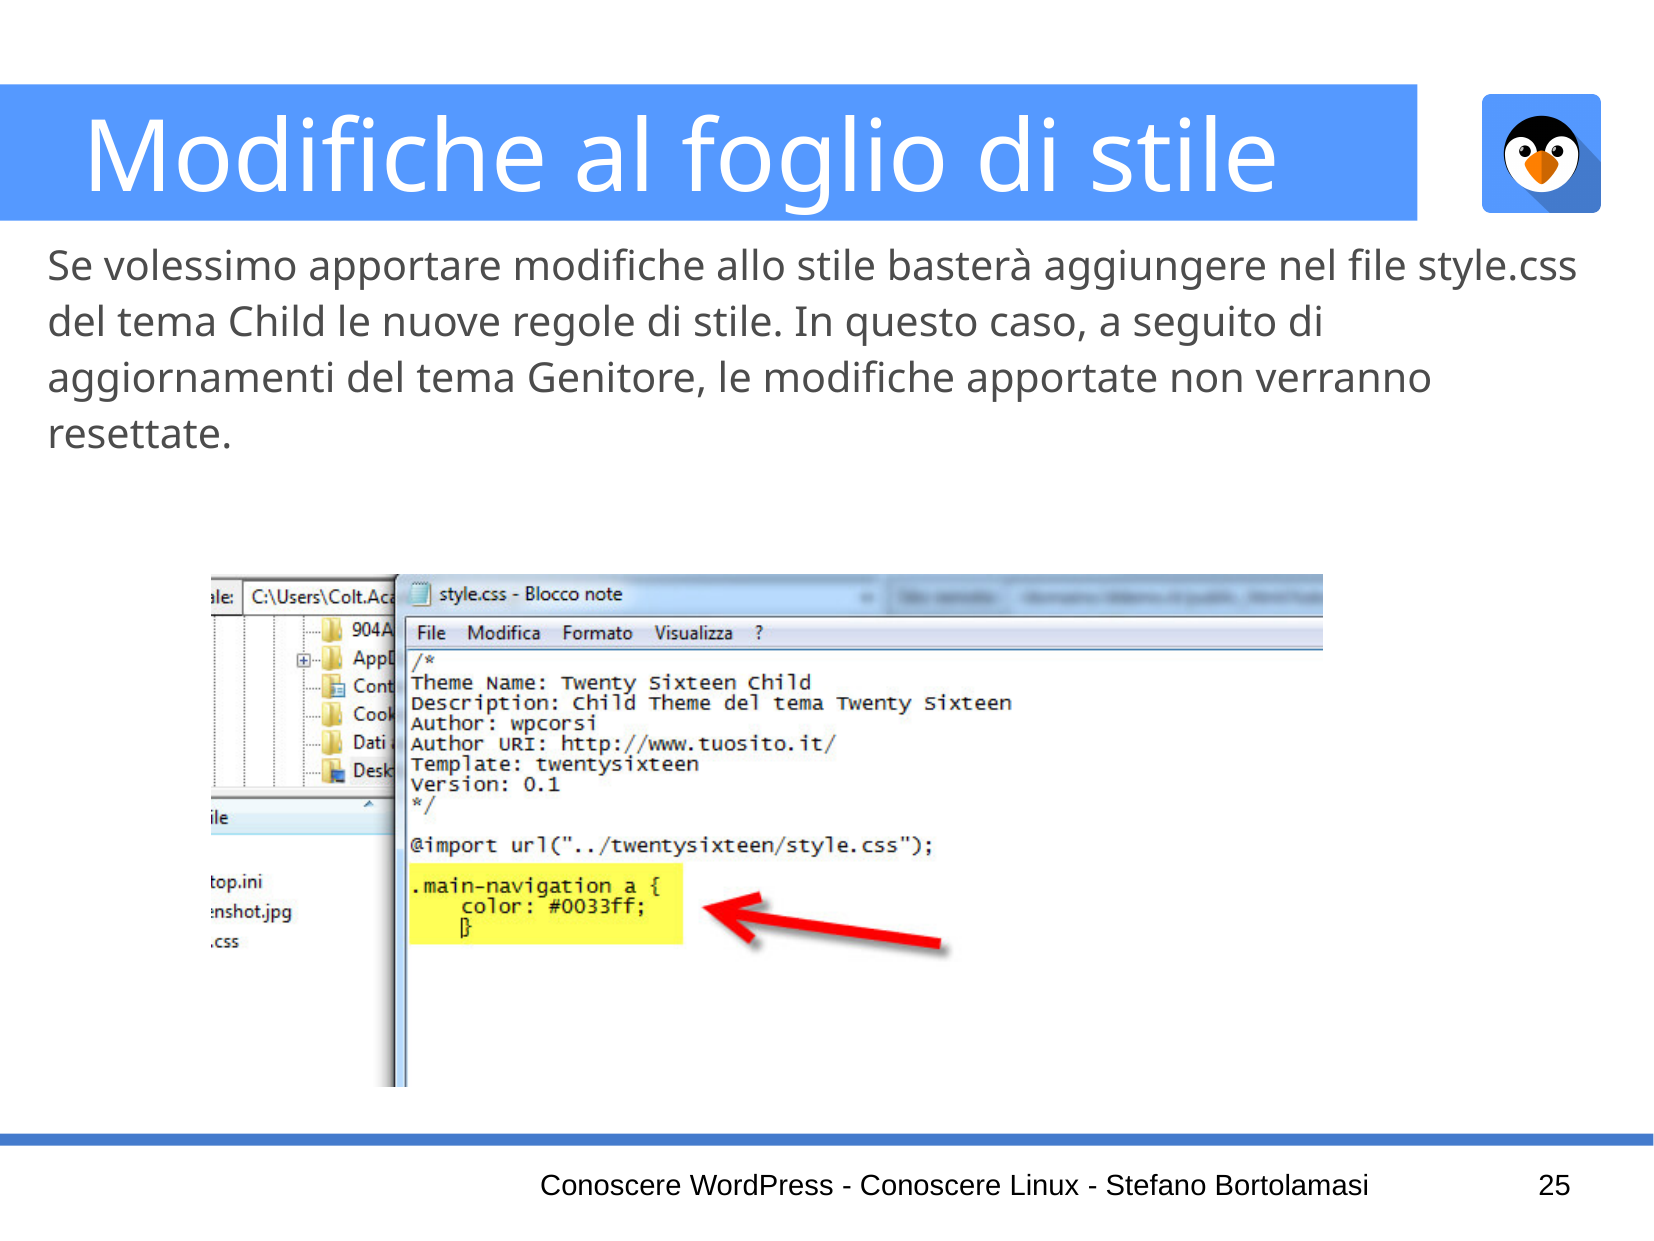

# Modifiche al foglio di stile
Se volessimo apportare modifiche allo stile basterà aggiungere nel file style.css del tema Child le nuove regole di stile. In questo caso, a seguito di aggiornamenti del tema Genitore, le modifiche apportate non verranno resettate.
Conoscere WordPress - Conoscere Linux - Stefano Bortolamasi
25